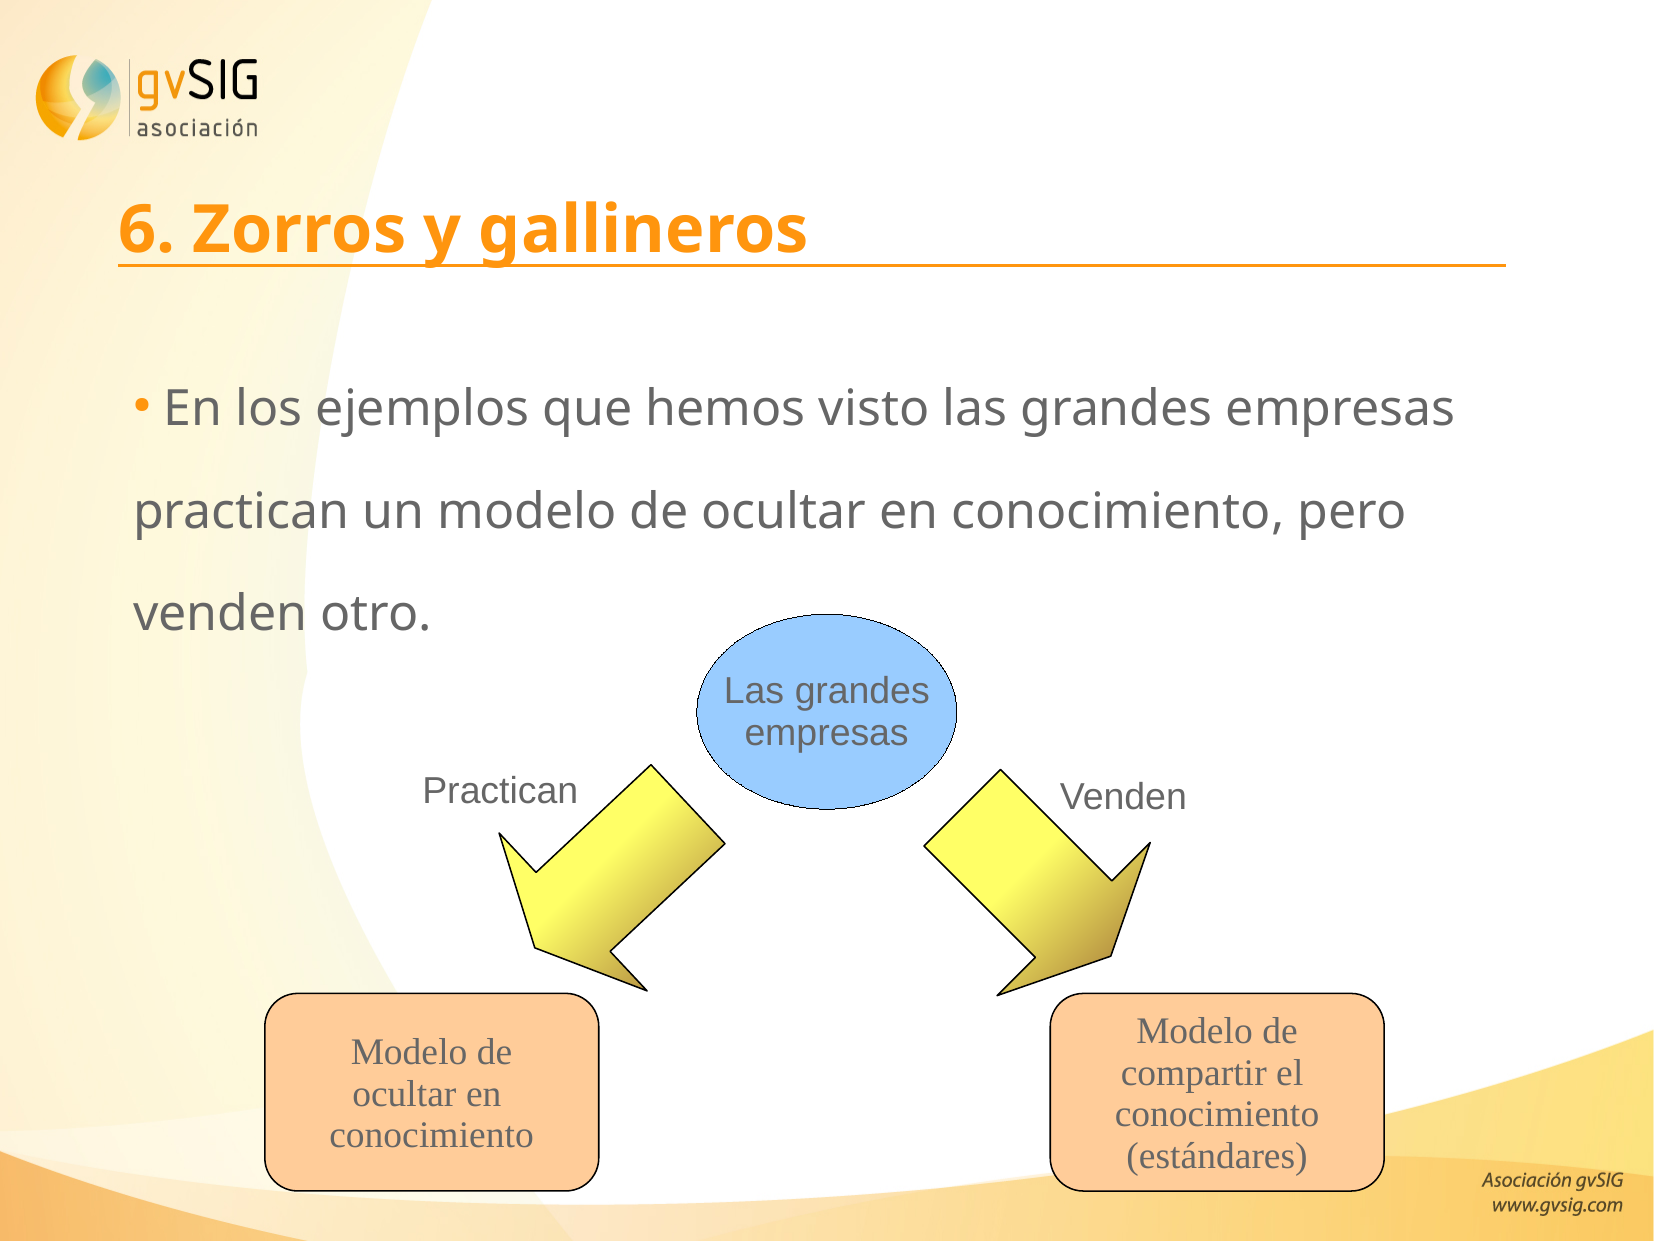

# 6. Zorros y gallineros
 En los ejemplos que hemos visto las grandes empresas practican un modelo de ocultar en conocimiento, pero venden otro.
Las grandes
empresas
Practican
Venden
Modelo de
ocultar en
conocimiento
Modelo de
compartir el
conocimiento
(estándares)